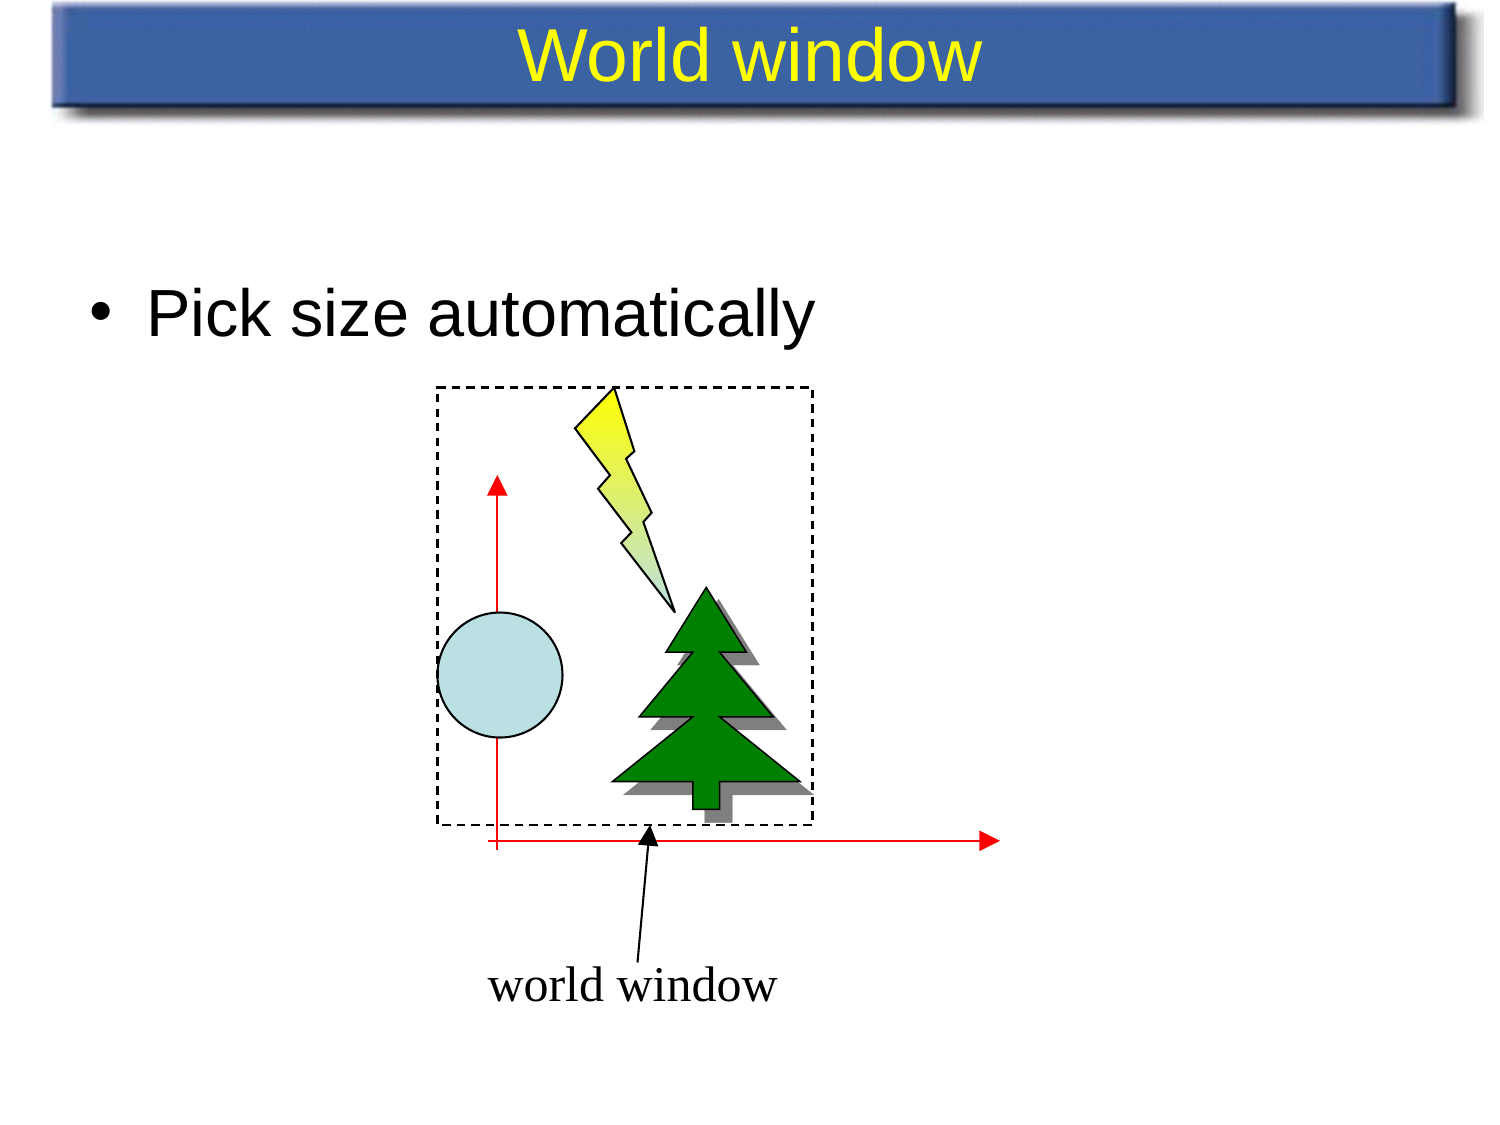

# World window
Pick size automatically
world window